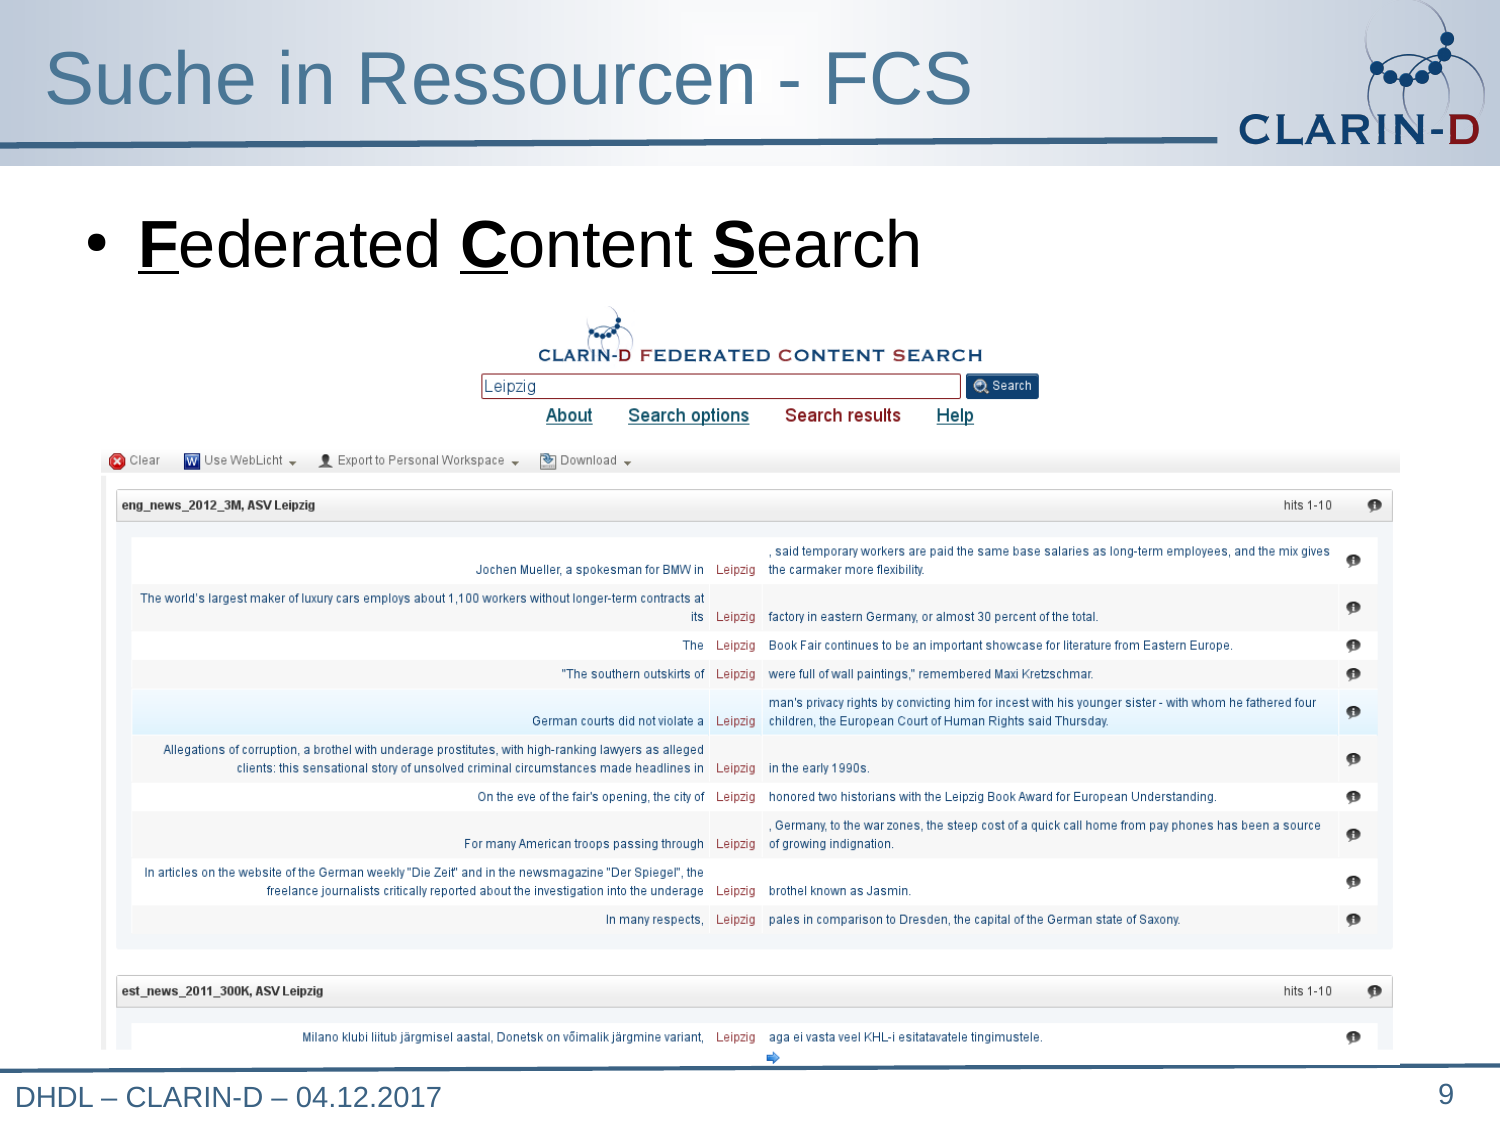

Suche in Ressourcen - FCS
# Federated Content Search